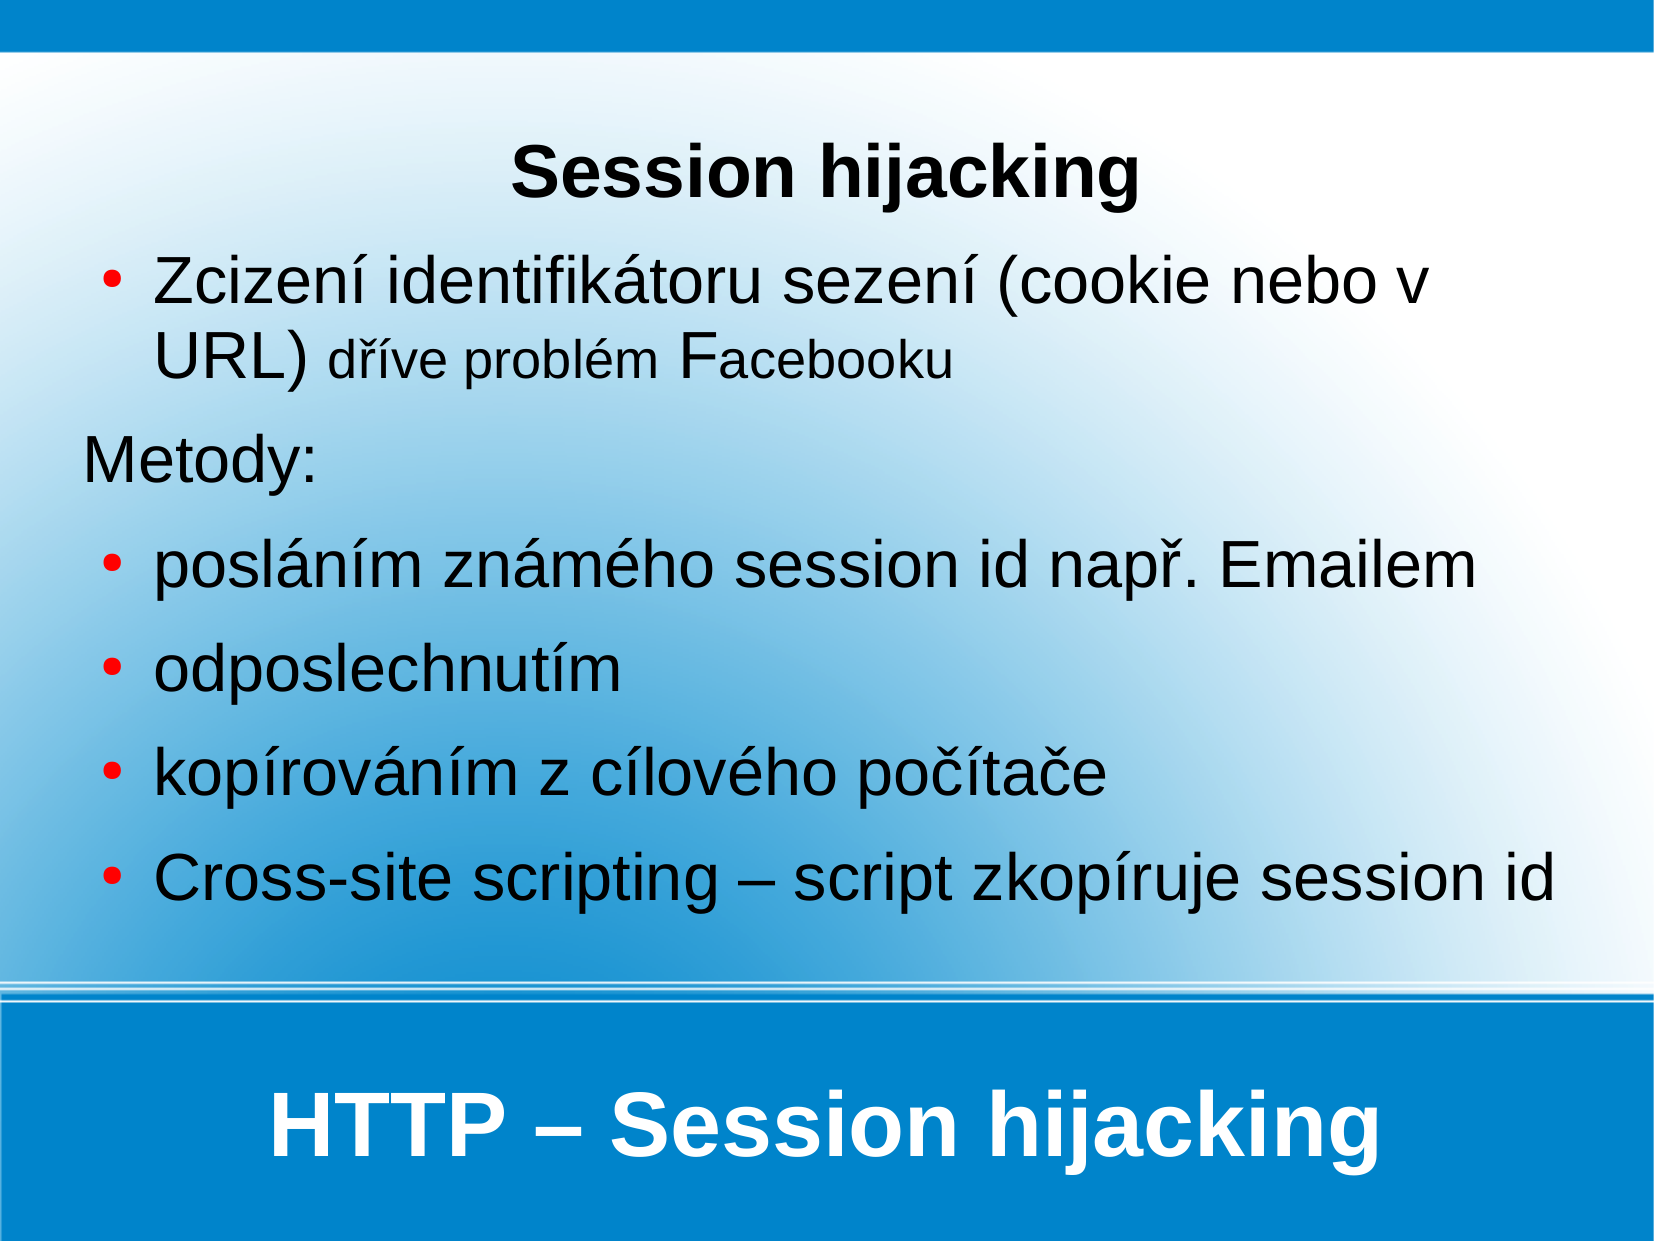

Session hijacking
Zcizení identifikátoru sezení (cookie nebo v URL) dříve problém Facebooku
Metody:
posláním známého session id např. Emailem
odposlechnutím
kopírováním z cílového počítače
Cross-site scripting – script zkopíruje session id
# HTTP – Session hijacking